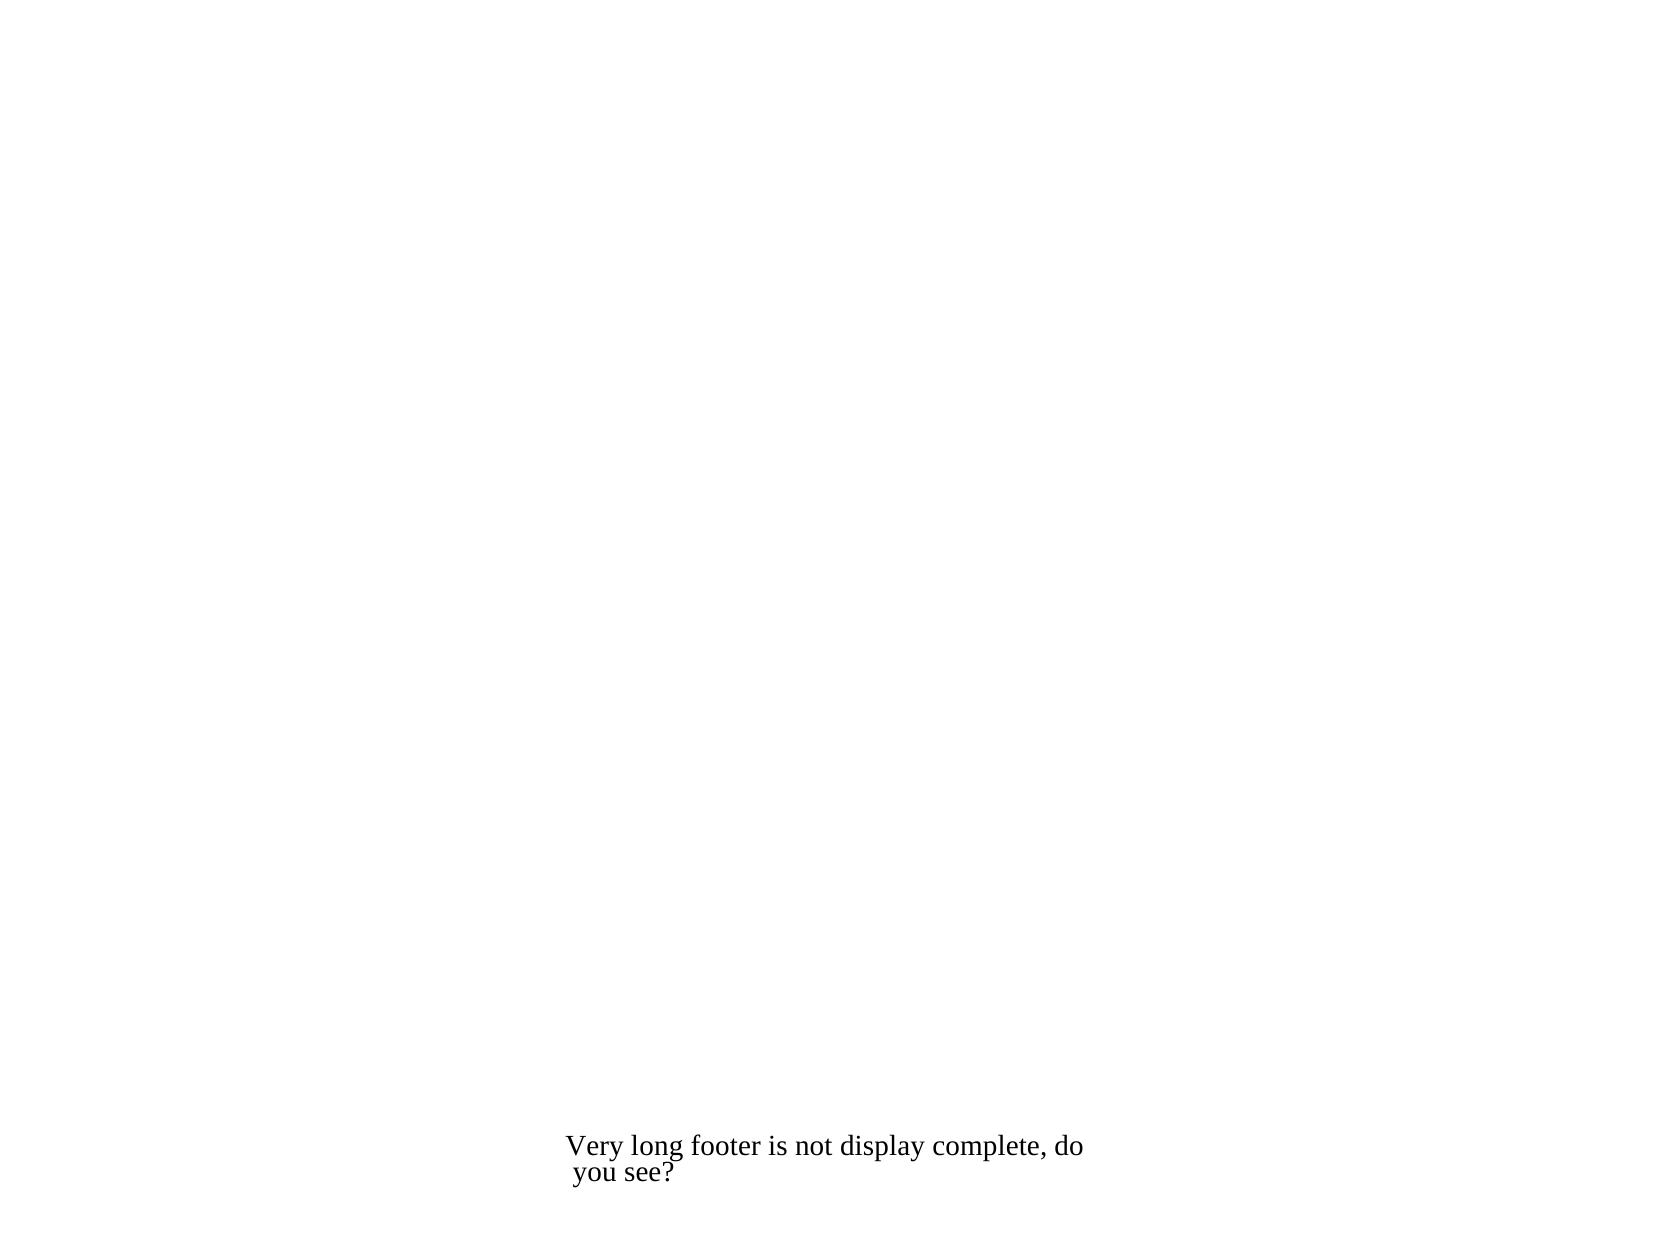

Very long footer is not display complete, do you see?